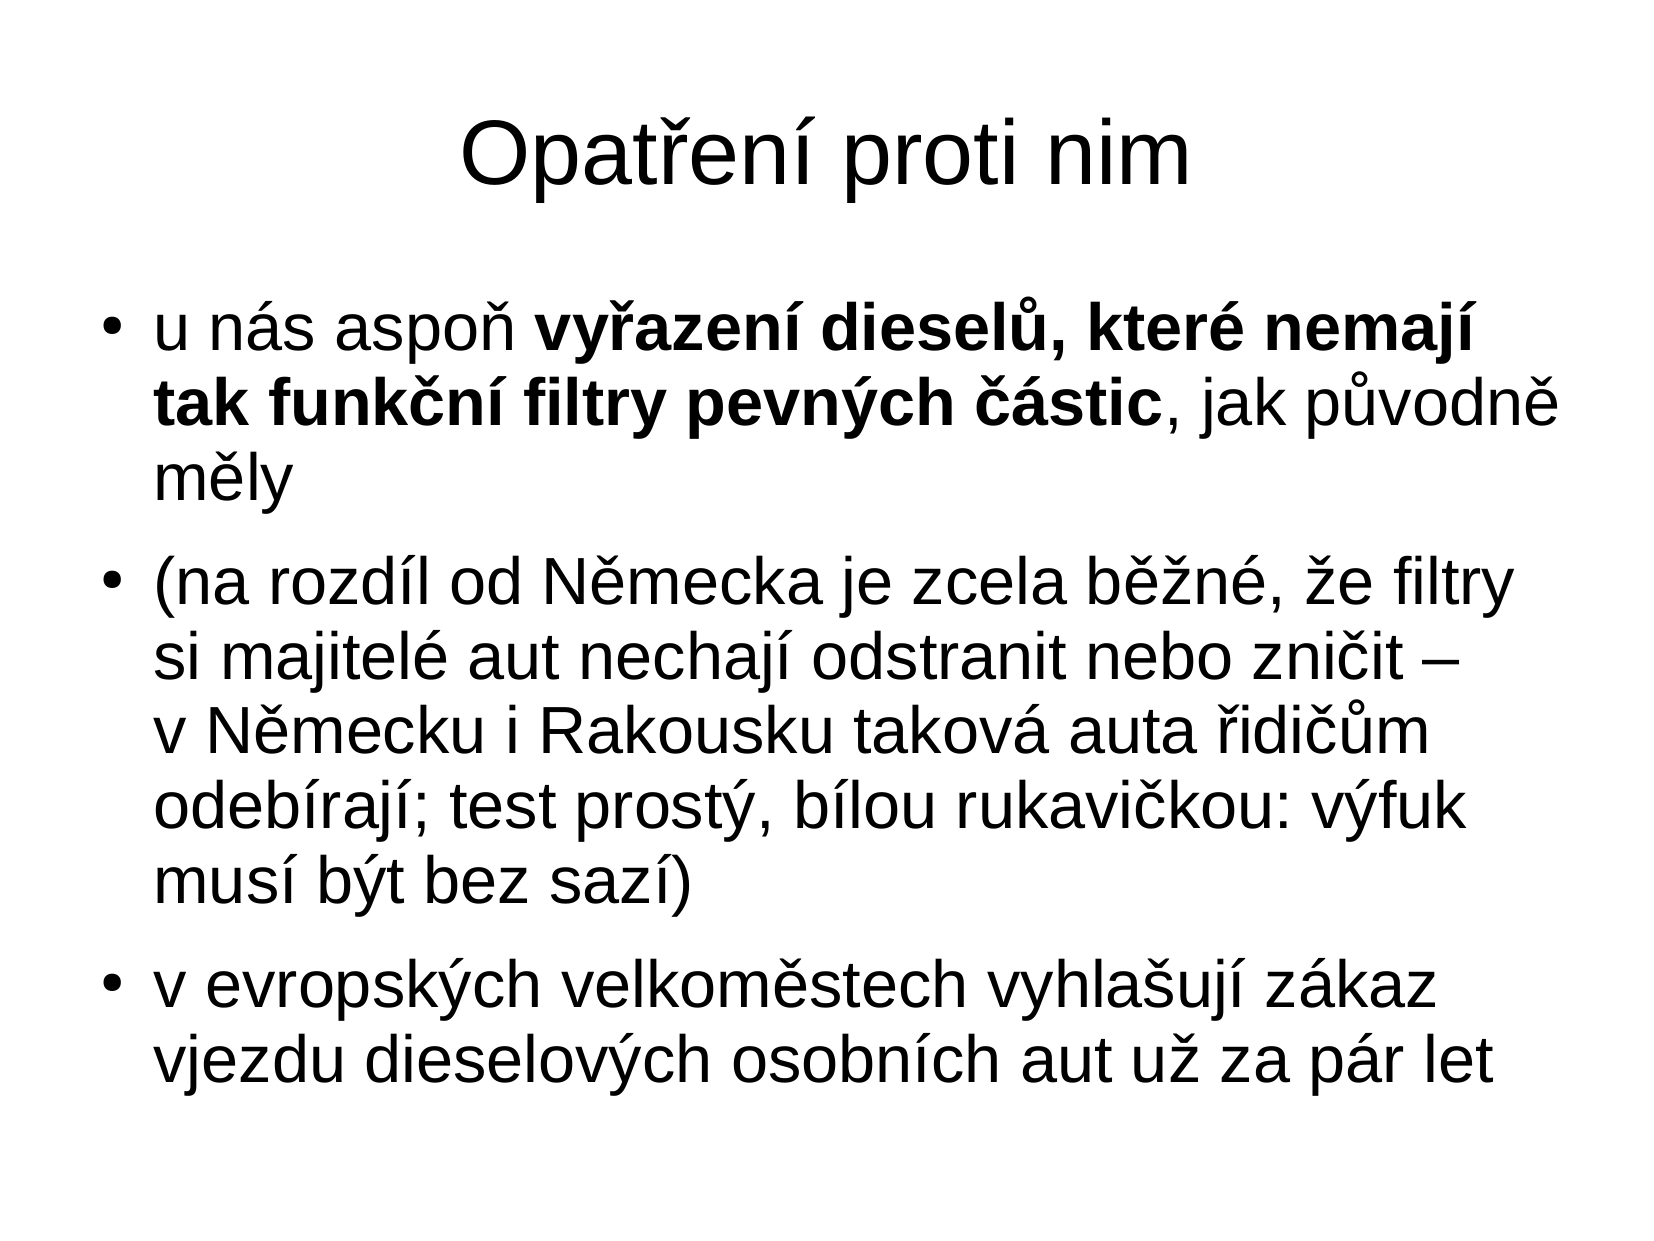

# Opatření proti nim
u nás aspoň vyřazení dieselů, které nemají tak funkční filtry pevných částic, jak původně měly
(na rozdíl od Německa je zcela běžné, že filtry si majitelé aut nechají odstranit nebo zničit – v Německu i Rakousku taková auta řidičům odebírají; test prostý, bílou rukavičkou: výfuk musí být bez sazí)
v evropských velkoměstech vyhlašují zákaz vjezdu dieselových osobních aut už za pár let